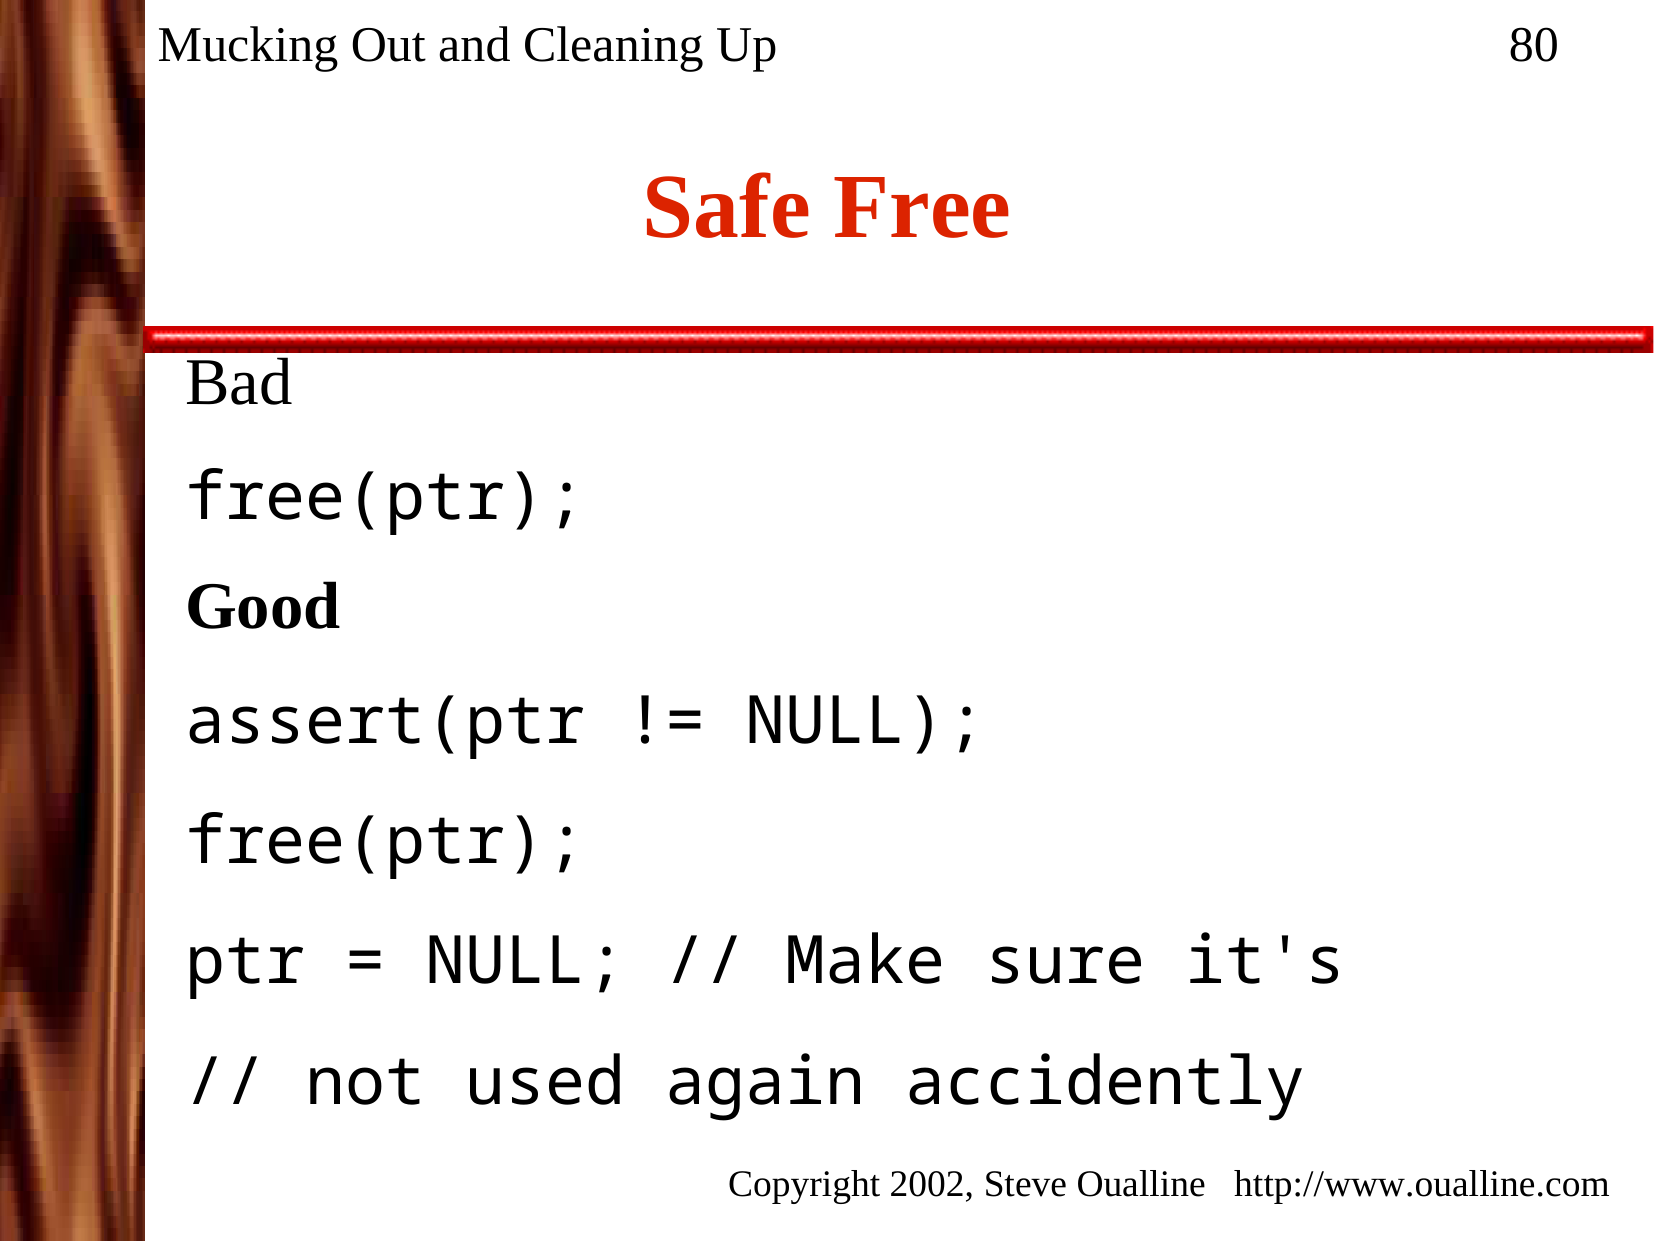

# Safe Free
Bad
free(ptr);
Good
assert(ptr != NULL);
free(ptr);
ptr = NULL; // Make sure it's
// not used again accidently